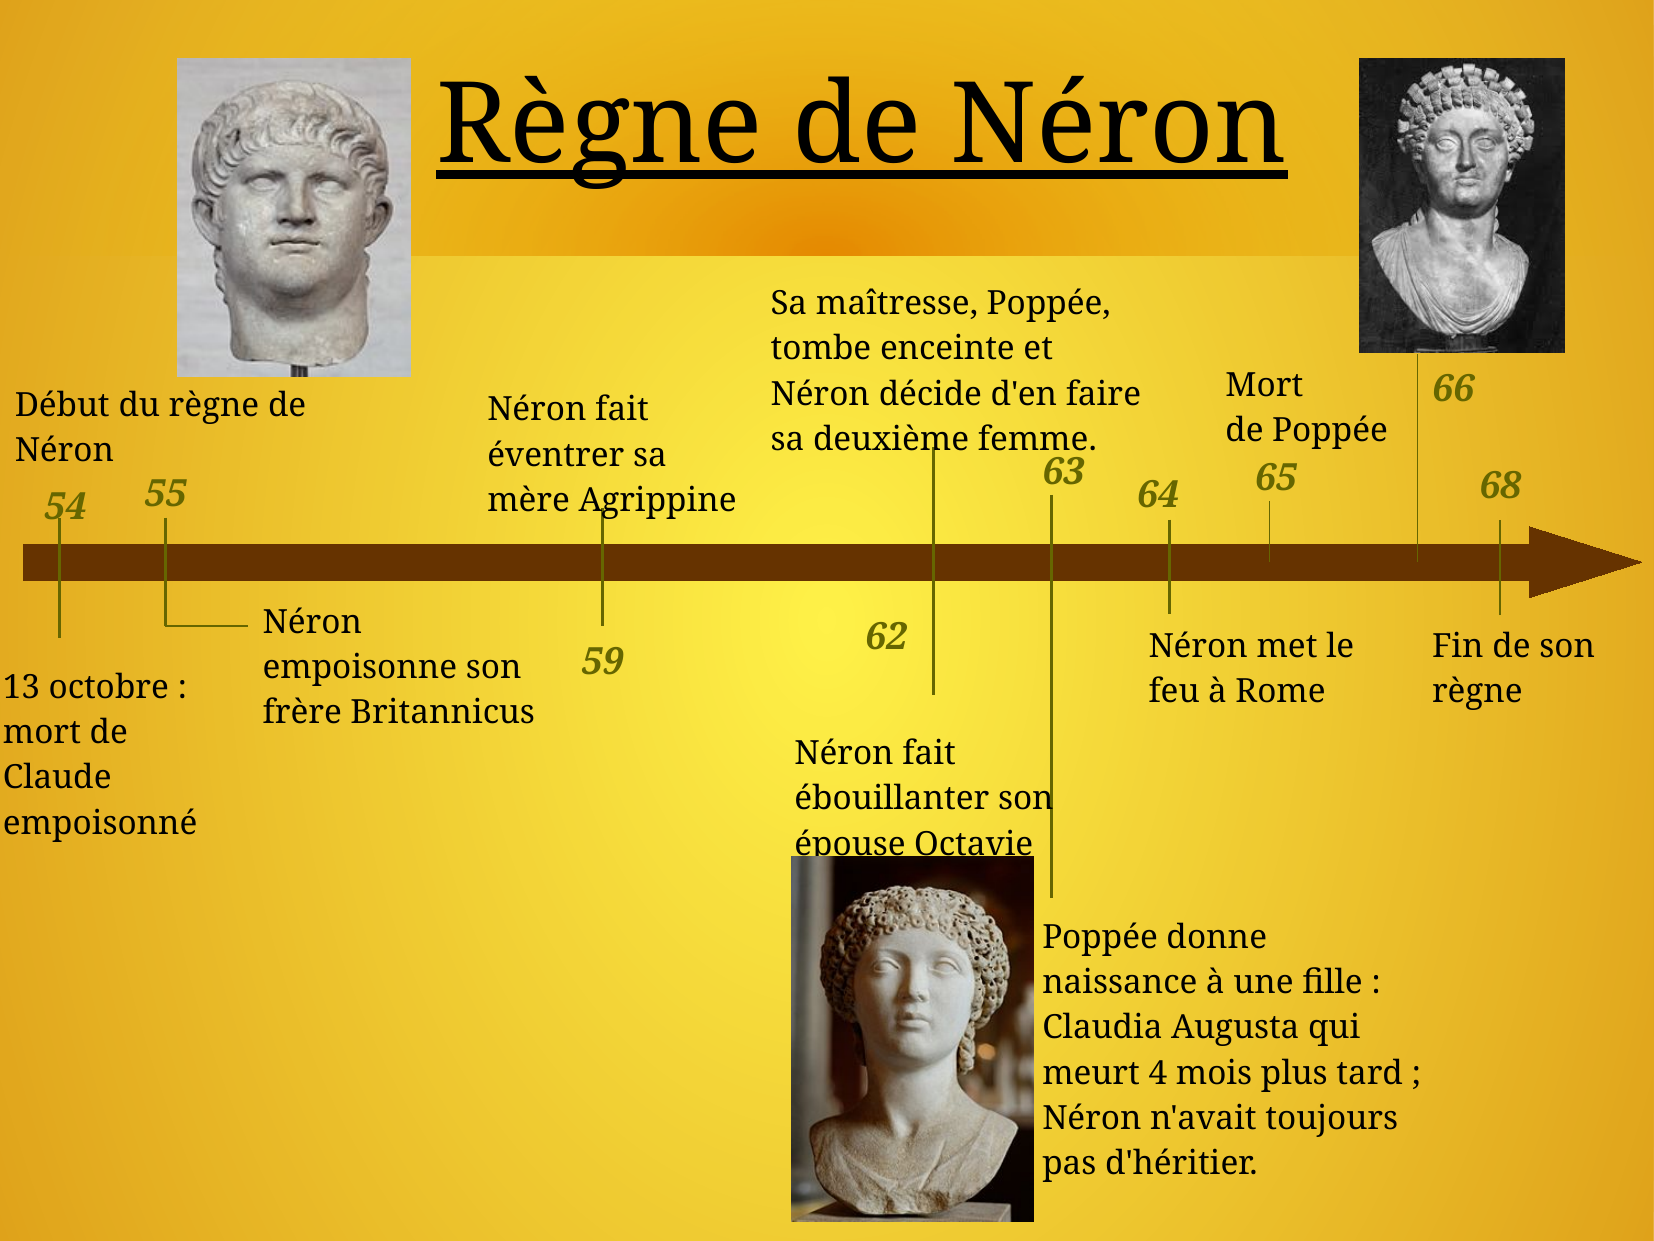

Règne de Néron
Sa maîtresse, Poppée, tombe enceinte et Néron décide d'en faire sa deuxième femme.
Mort
de Poppée
66
Début du règne de Néron
Néron fait éventrer sa mère Agrippine
63
65
68
55
64
54
Néron empoisonne son frère Britannicus
62
Néron met le feu à Rome
Fin de son règne
59
13 octobre :
mort de Claude empoisonné
Néron fait ébouillanter son épouse Octavie
Poppée donne naissance à une fille : Claudia Augusta qui meurt 4 mois plus tard ; Néron n'avait toujours pas d'héritier.